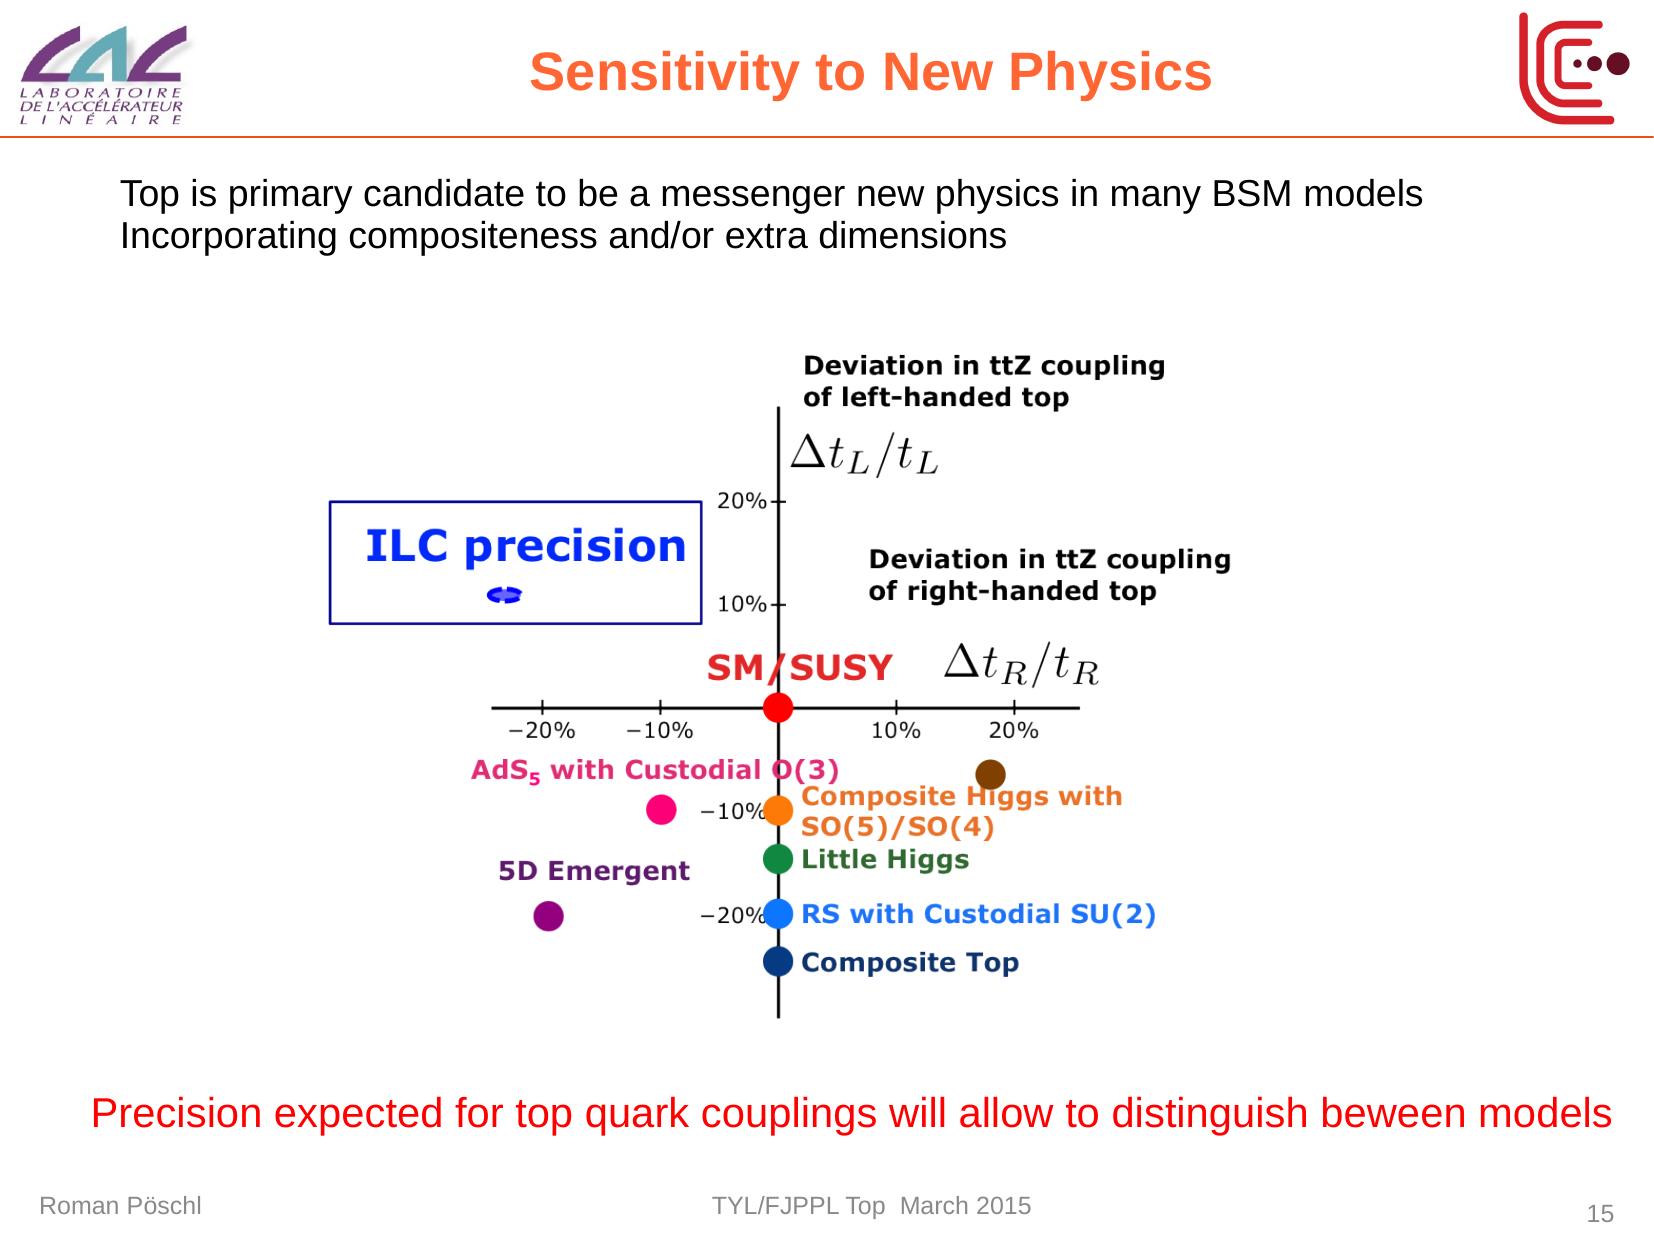

# Sensitivity to New Physics
Top is primary candidate to be a messenger new physics in many BSM models
Incorporating compositeness and/or extra dimensions
Precision expected for top quark couplings will allow to distinguish beween models